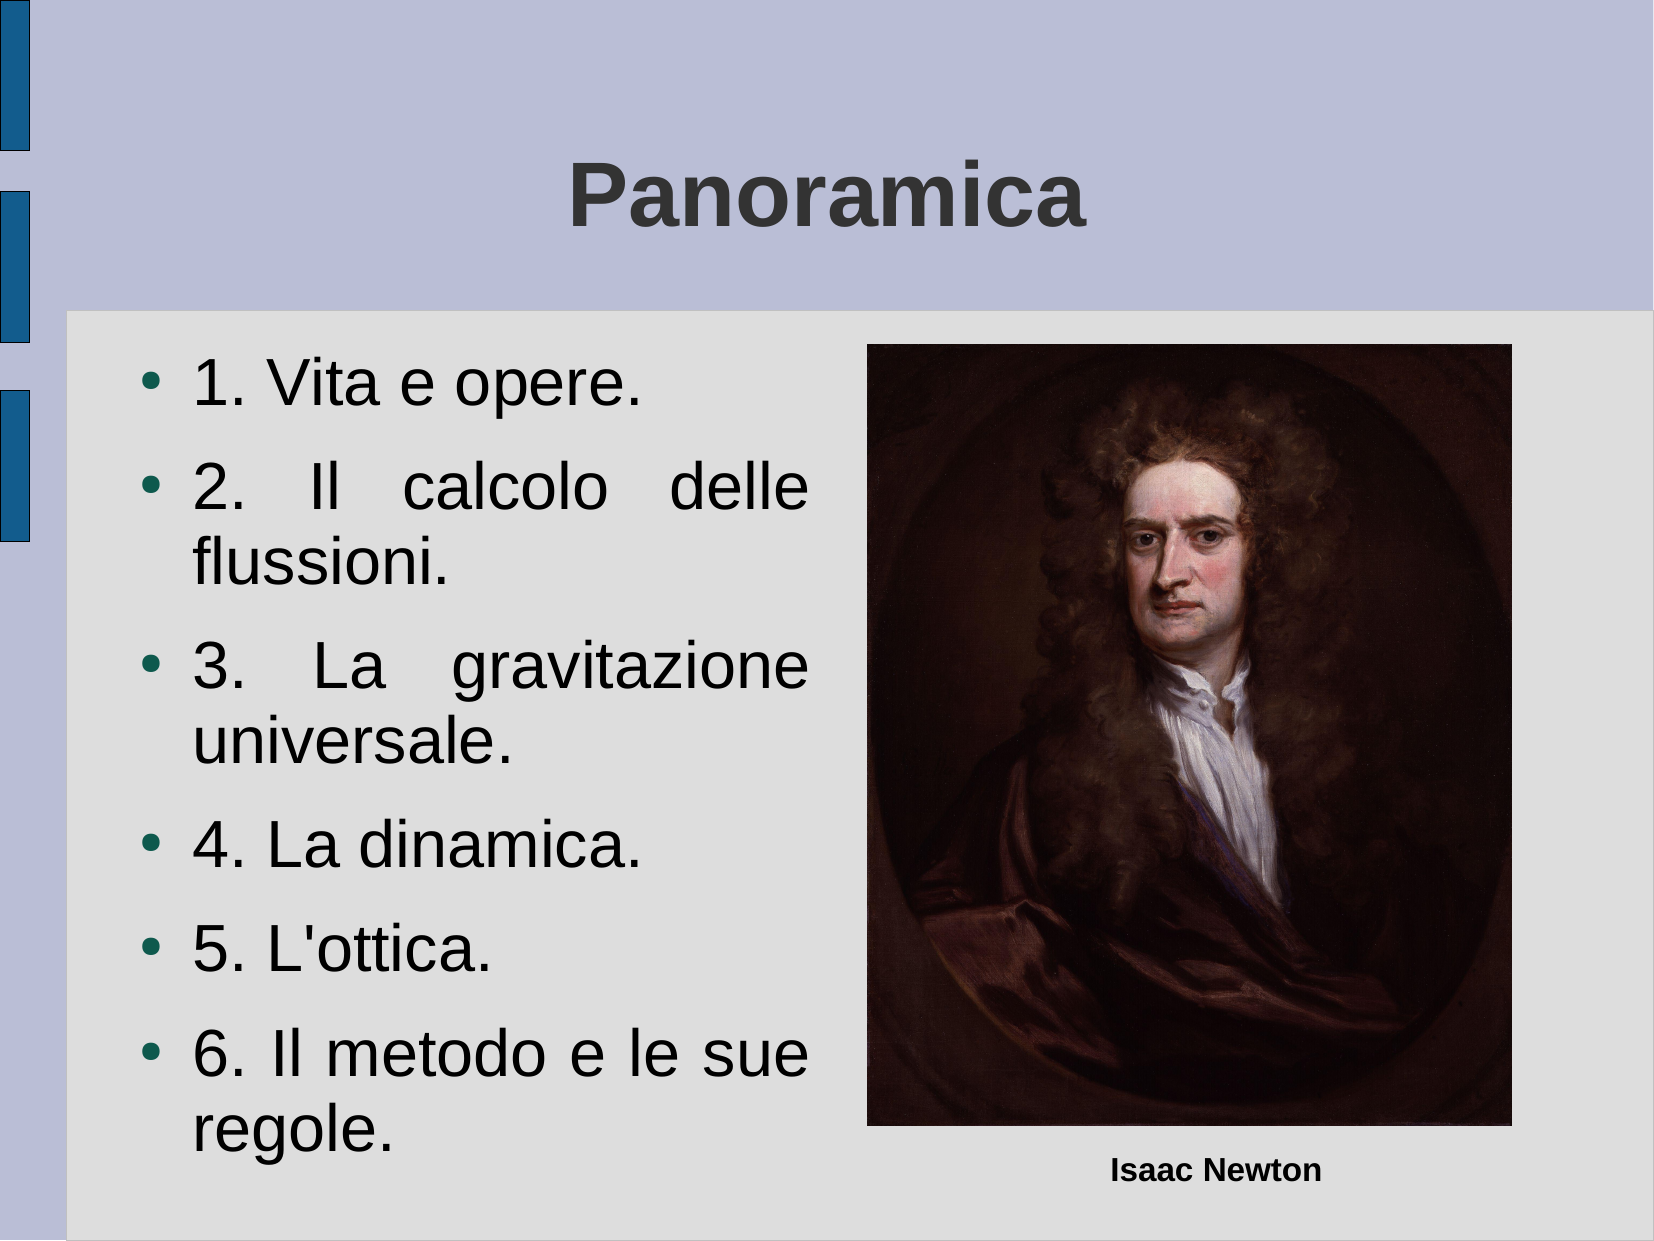

# Panoramica
1. Vita e opere.
2. Il calcolo delle flussioni.
3. La gravitazione universale.
4. La dinamica.
5. L'ottica.
6. Il metodo e le sue regole.
Isaac Newton